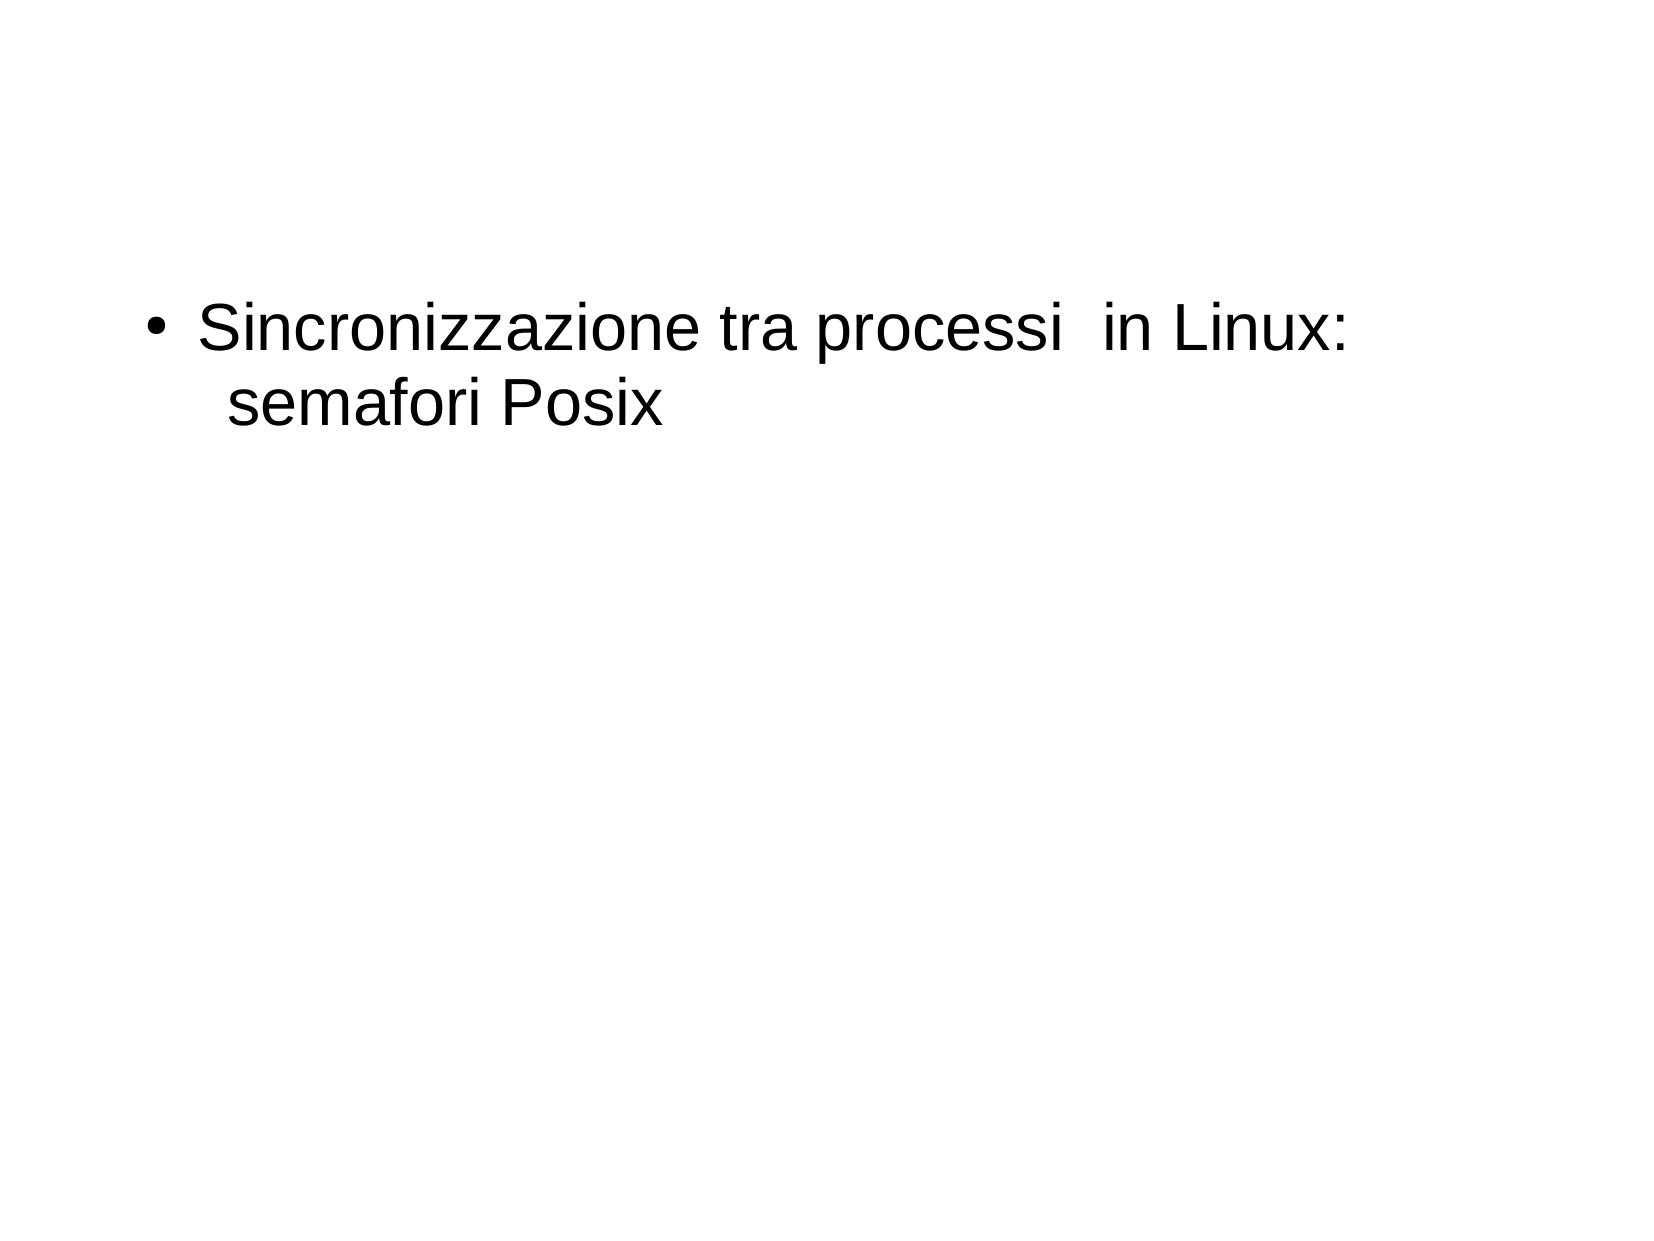

# Sincronizzazione tra processi in Linux: semafori Posix